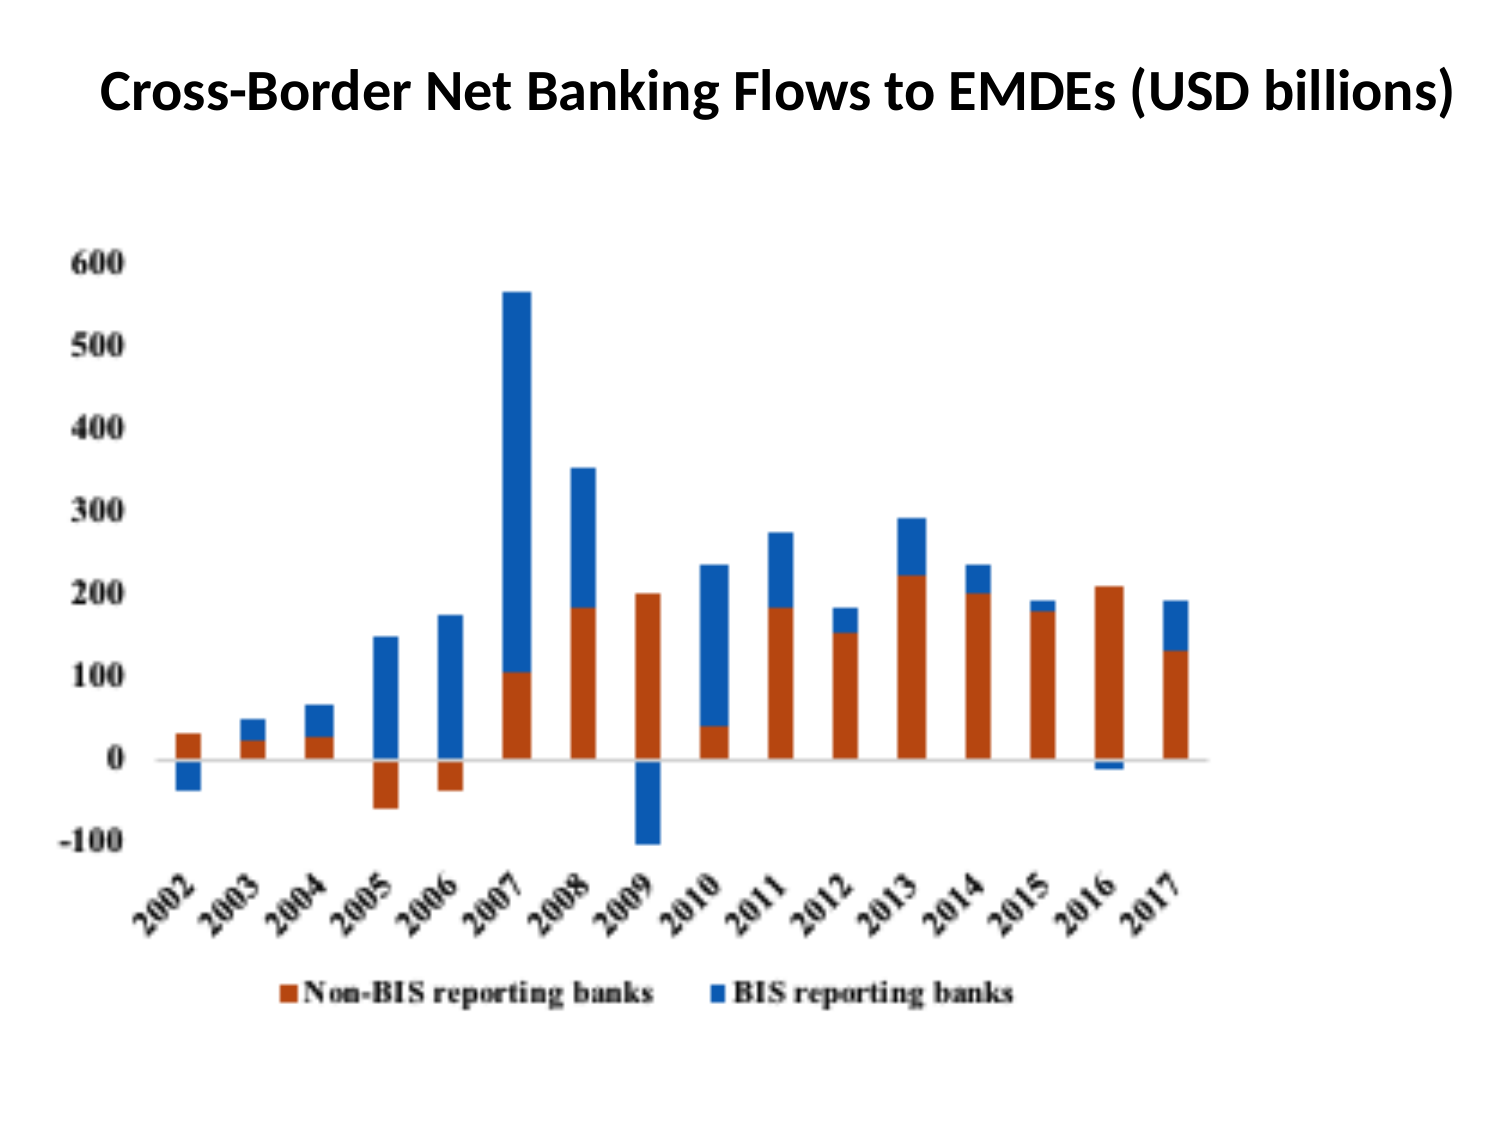

# Cross-Border Net Banking Flows to EMDEs (USD billions)